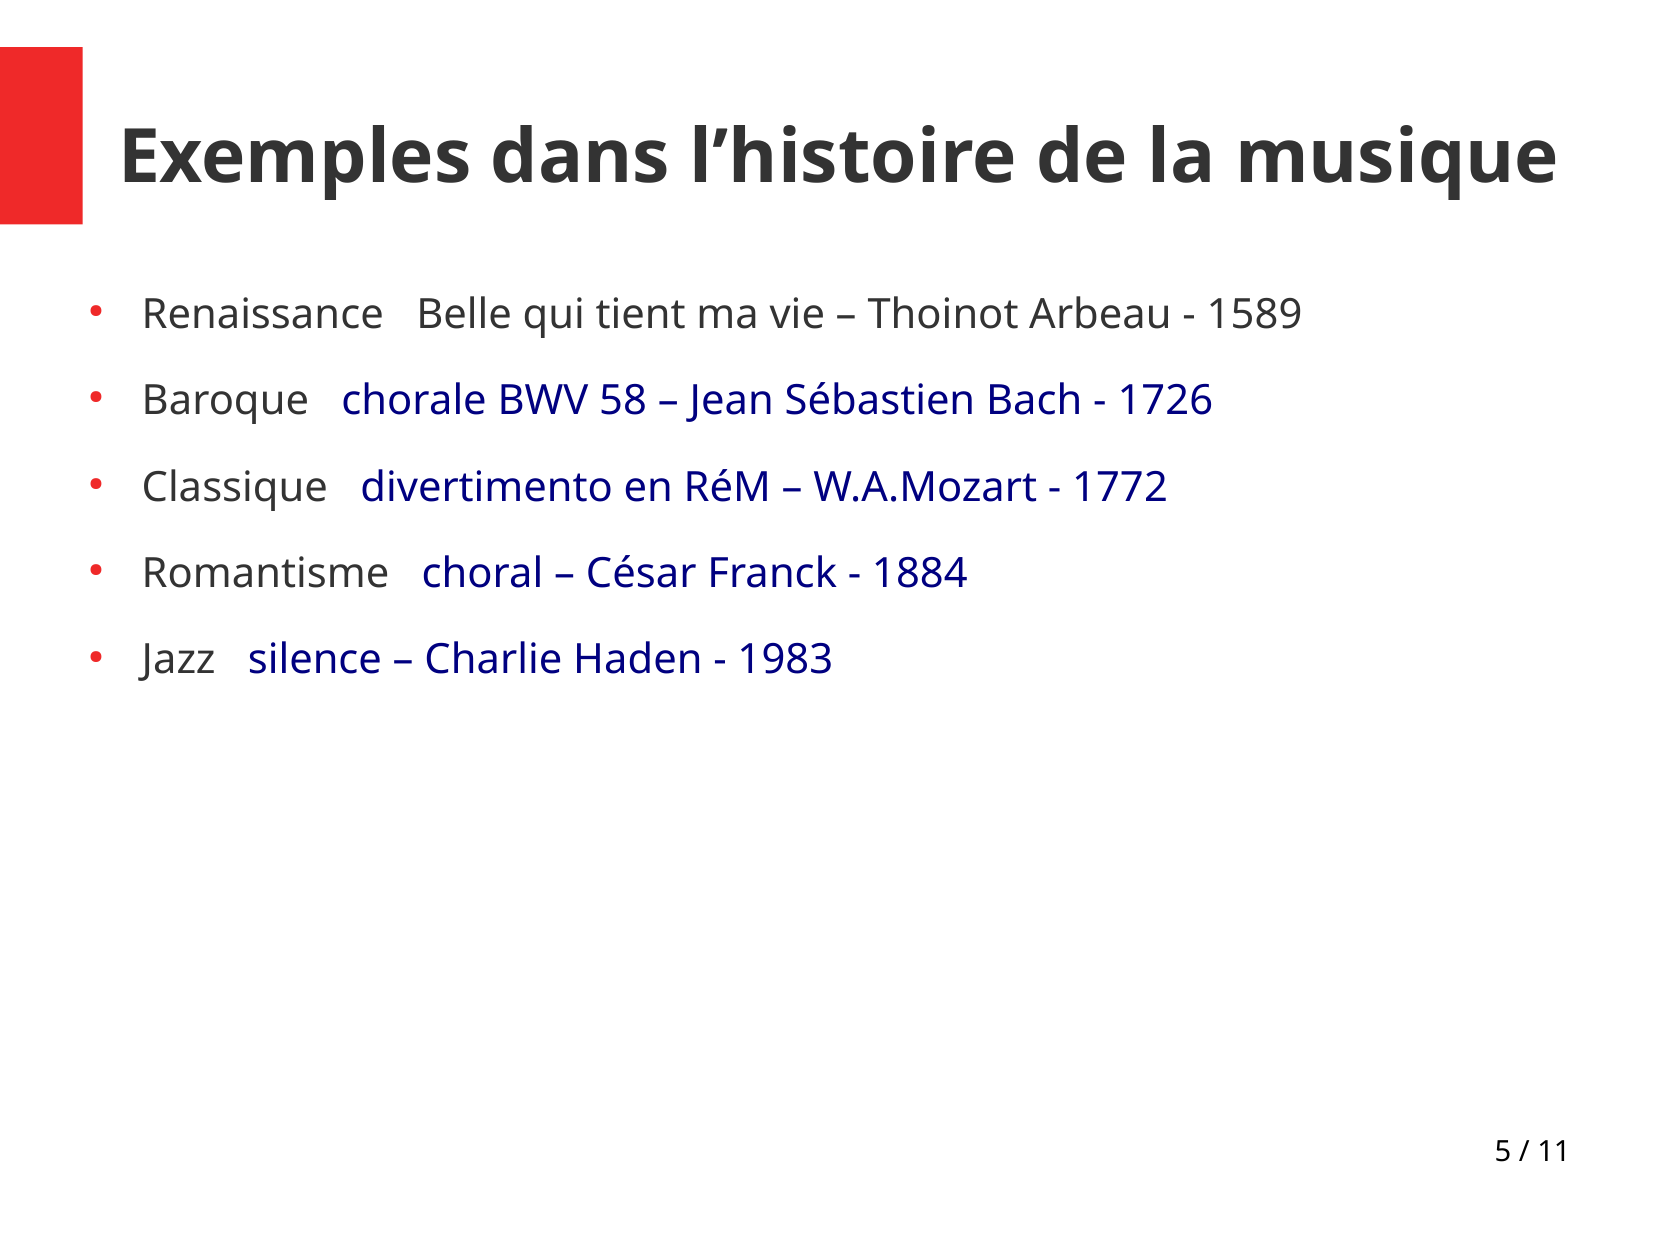

# Exemples dans l’histoire de la musique
Renaissance Belle qui tient ma vie – Thoinot Arbeau - 1589
Baroque chorale BWV 58 – Jean Sébastien Bach - 1726
Classique divertimento en RéM – W.A.Mozart - 1772
Romantisme choral – César Franck - 1884
Jazz silence – Charlie Haden - 1983
5